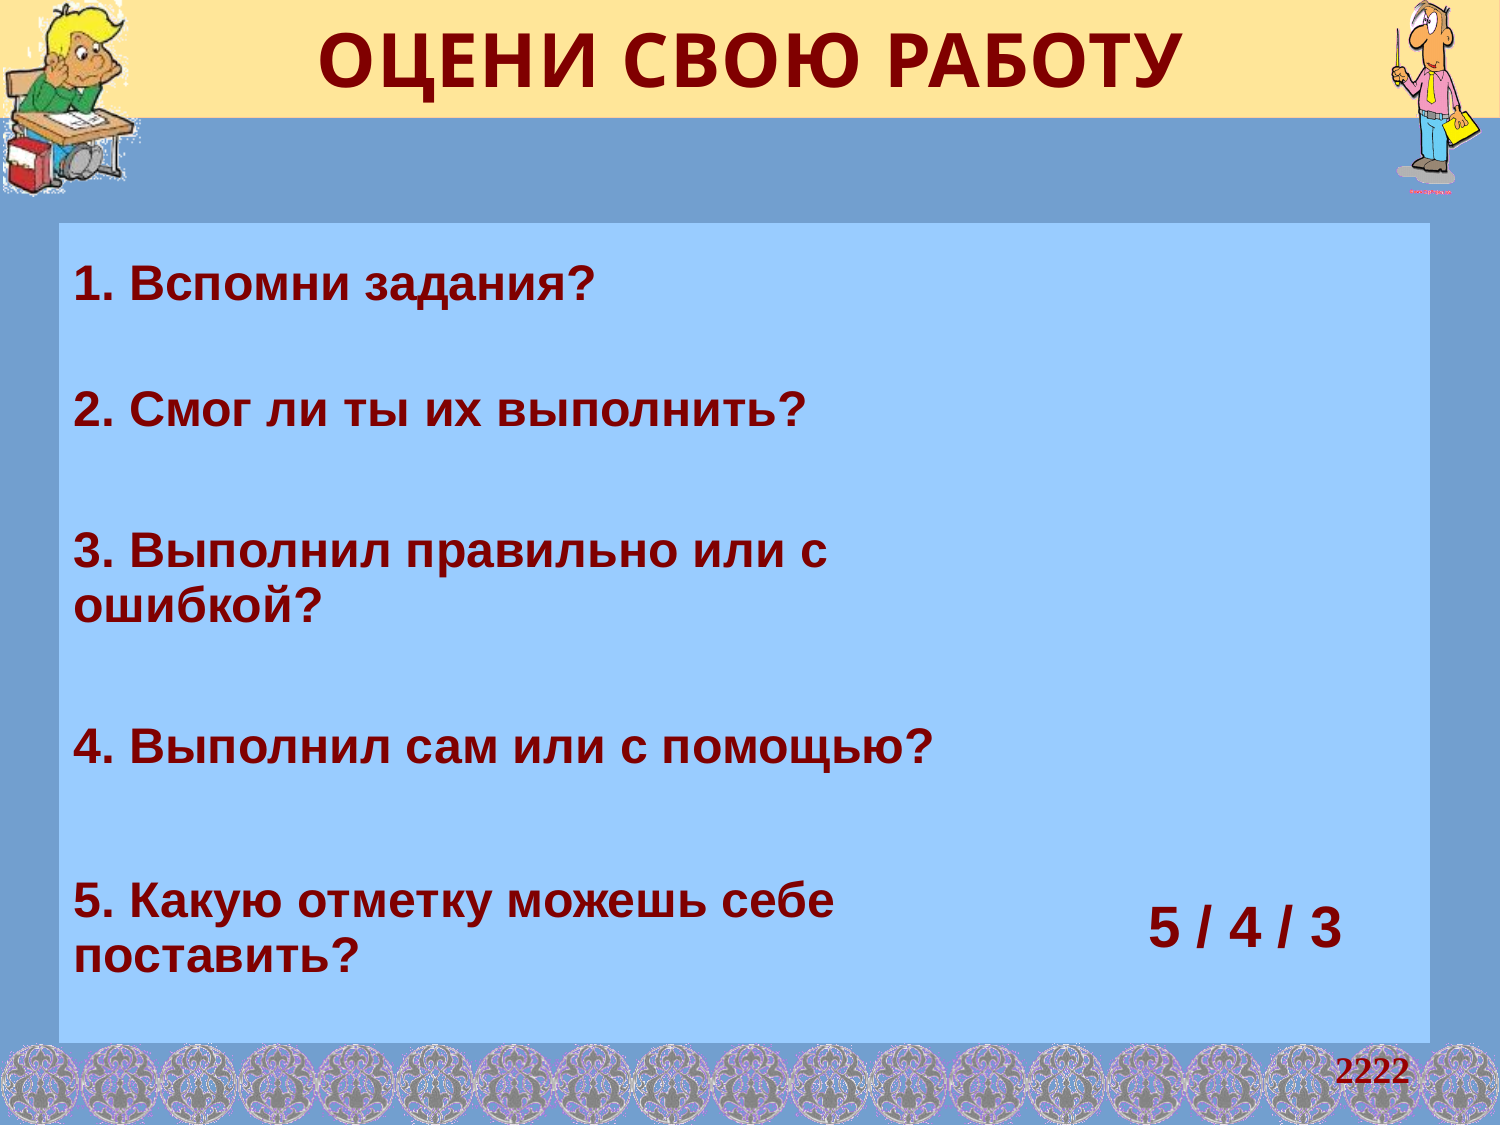

# ОЦЕНИ СВОЮ РАБОТУ
| 1. Вспомни задания? | |
| --- | --- |
| 2. Смог ли ты их выполнить? | |
| 3. Выполнил правильно или с ошибкой? | |
| 4. Выполнил сам или с помощью? | |
| 5. Какую отметку можешь себе поставить? | 5 / 4 / 3 |